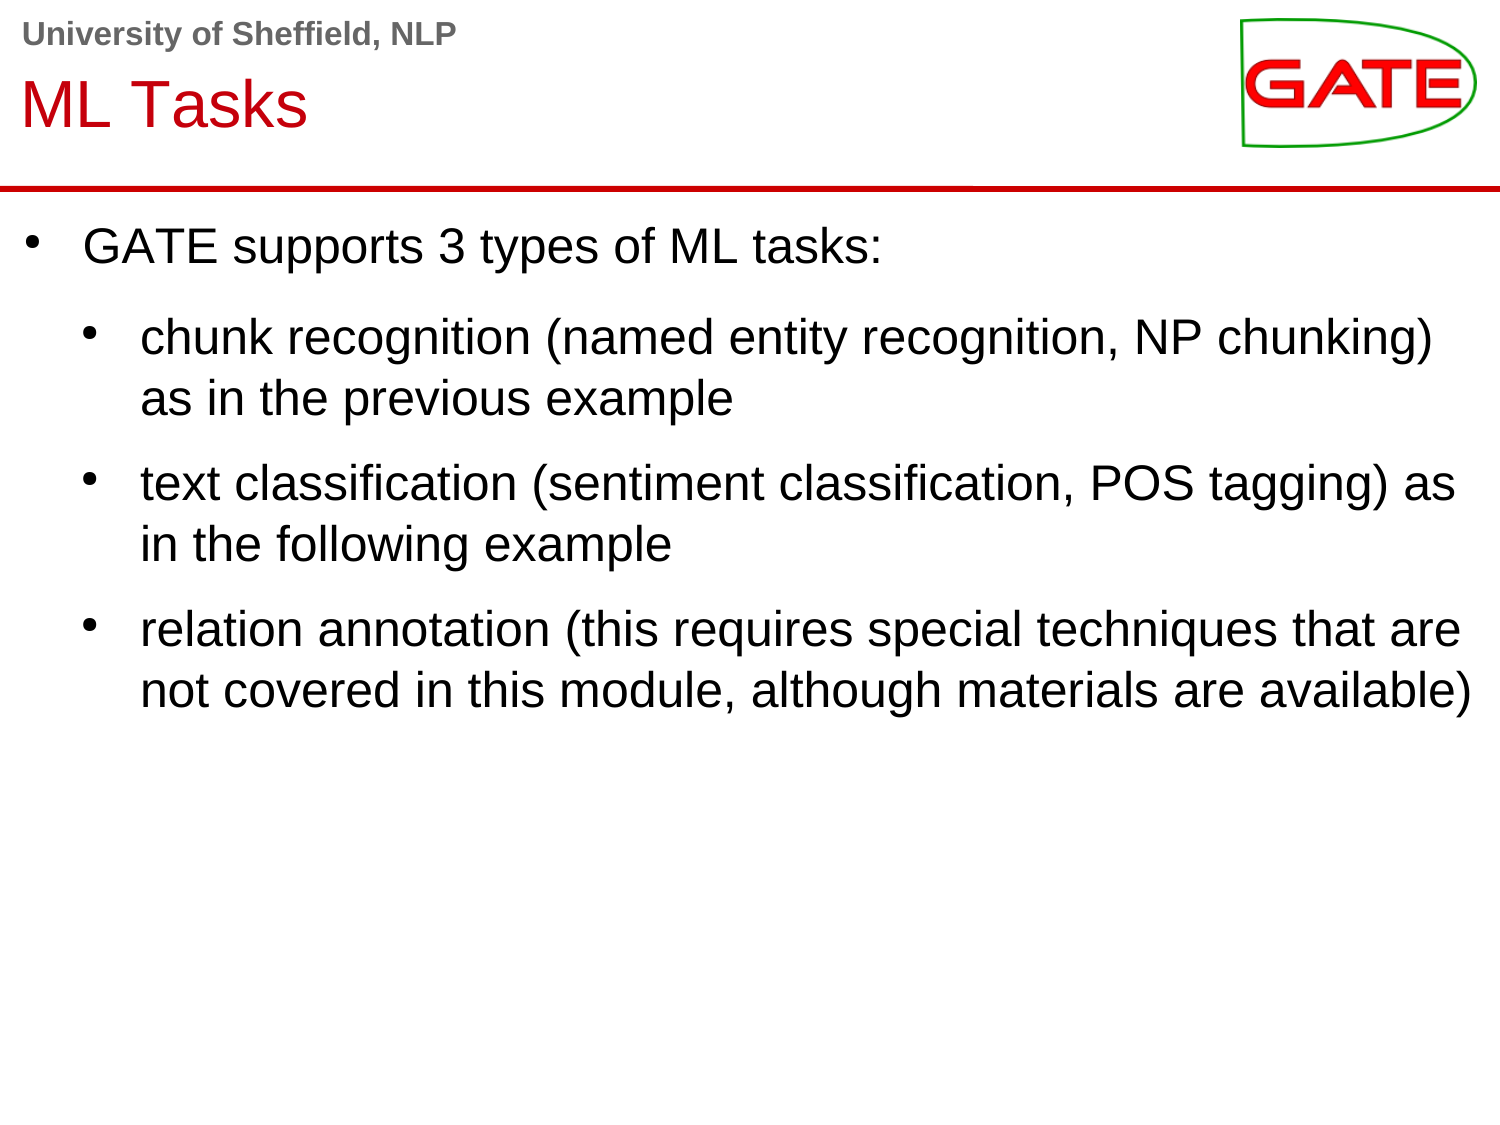

# ML Tasks
GATE supports 3 types of ML tasks:
chunk recognition (named entity recognition, NP chunking) as in the previous example
text classification (sentiment classification, POS tagging) as in the following example
relation annotation (this requires special techniques that are not covered in this module, although materials are available)